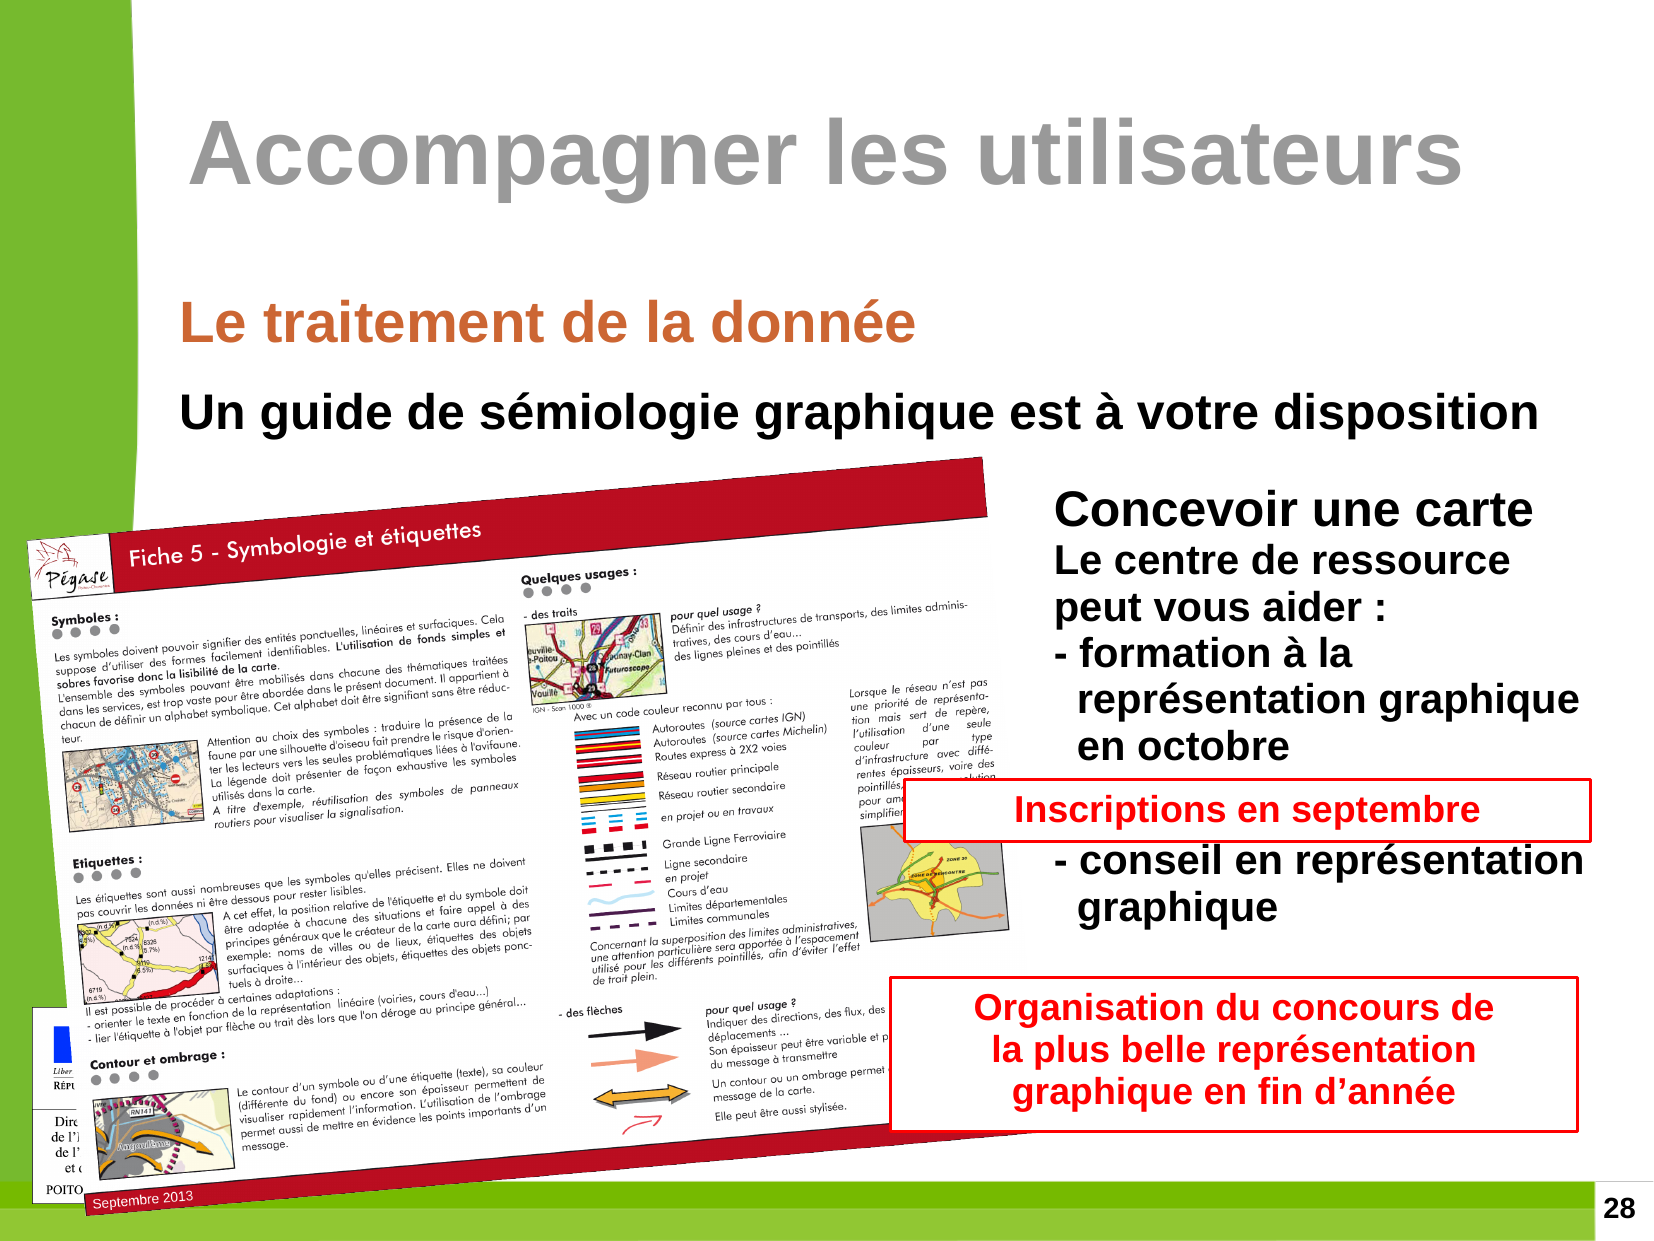

# Accompagner les utilisateurs
Le traitement de la donnée
Un guide de sémiologie graphique est à votre disposition
Concevoir une carte
Le centre de ressource
peut vous aider :
- formation à la représentation graphique en octobre
- conseil en représentation graphique
Inscriptions en septembre
Organisation du concours de
la plus belle représentation graphique en fin d’année